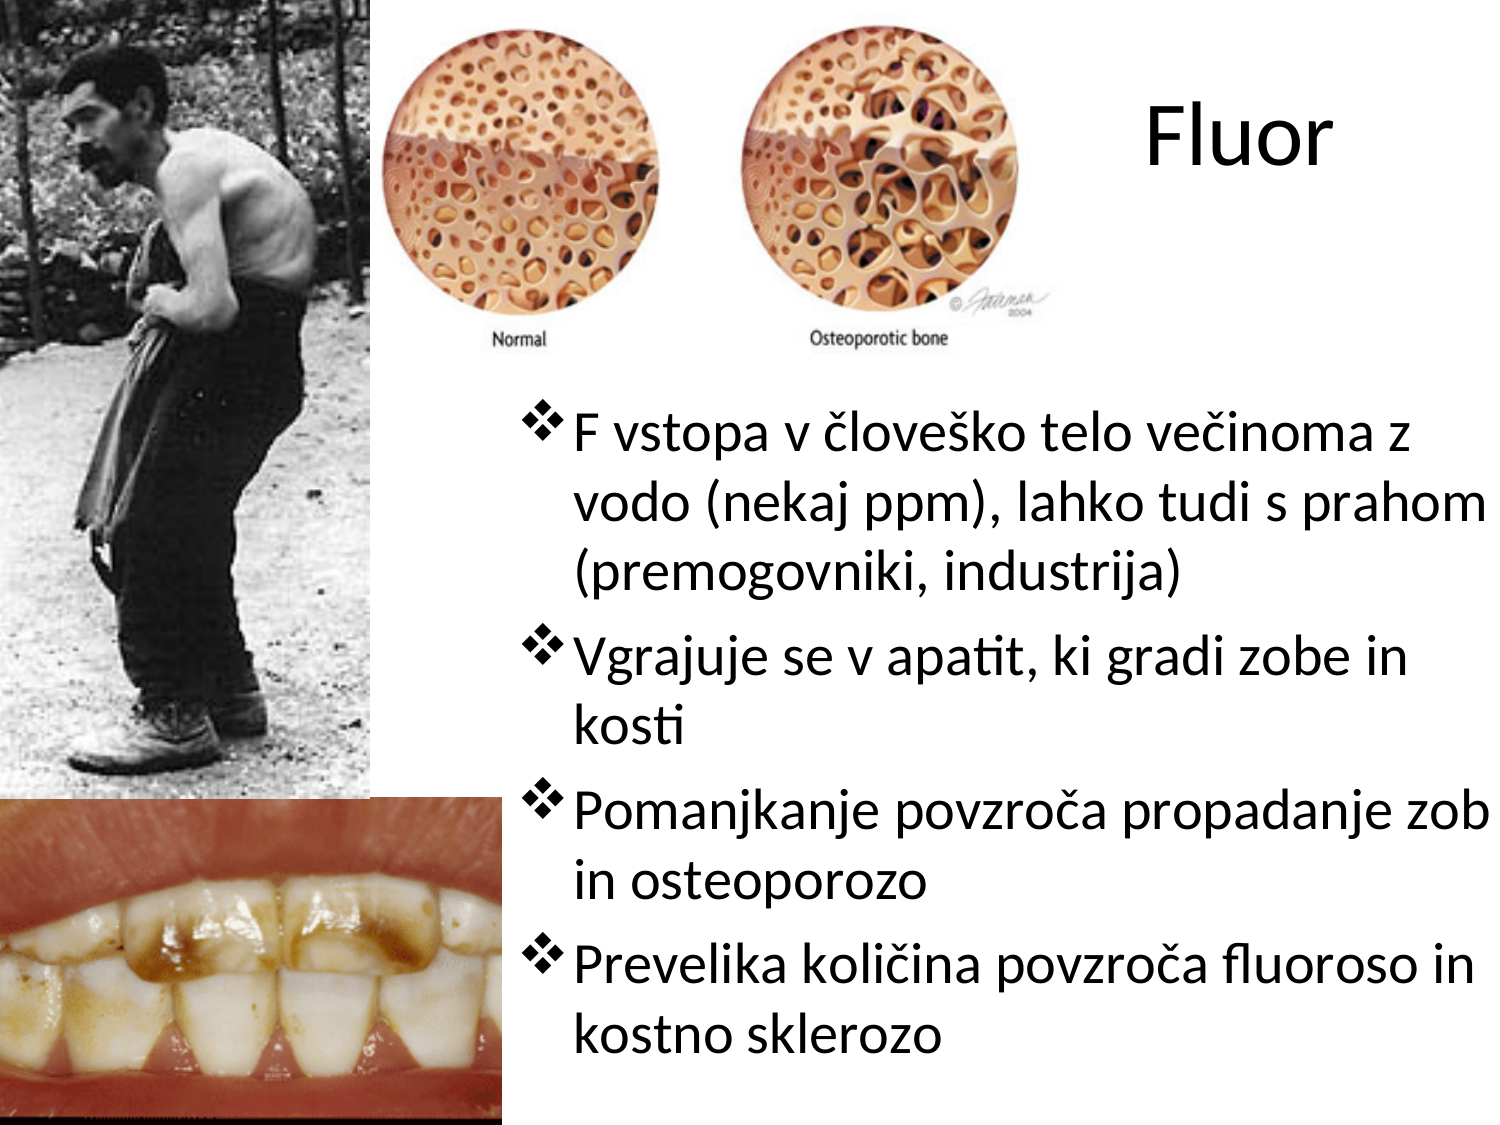

# Fluor
F vstopa v človeško telo večinoma z vodo (nekaj ppm), lahko tudi s prahom (premogovniki, industrija)
Vgrajuje se v apatit, ki gradi zobe in kosti
Pomanjkanje povzroča propadanje zob in osteoporozo
Prevelika količina povzroča fluoroso in kostno sklerozo